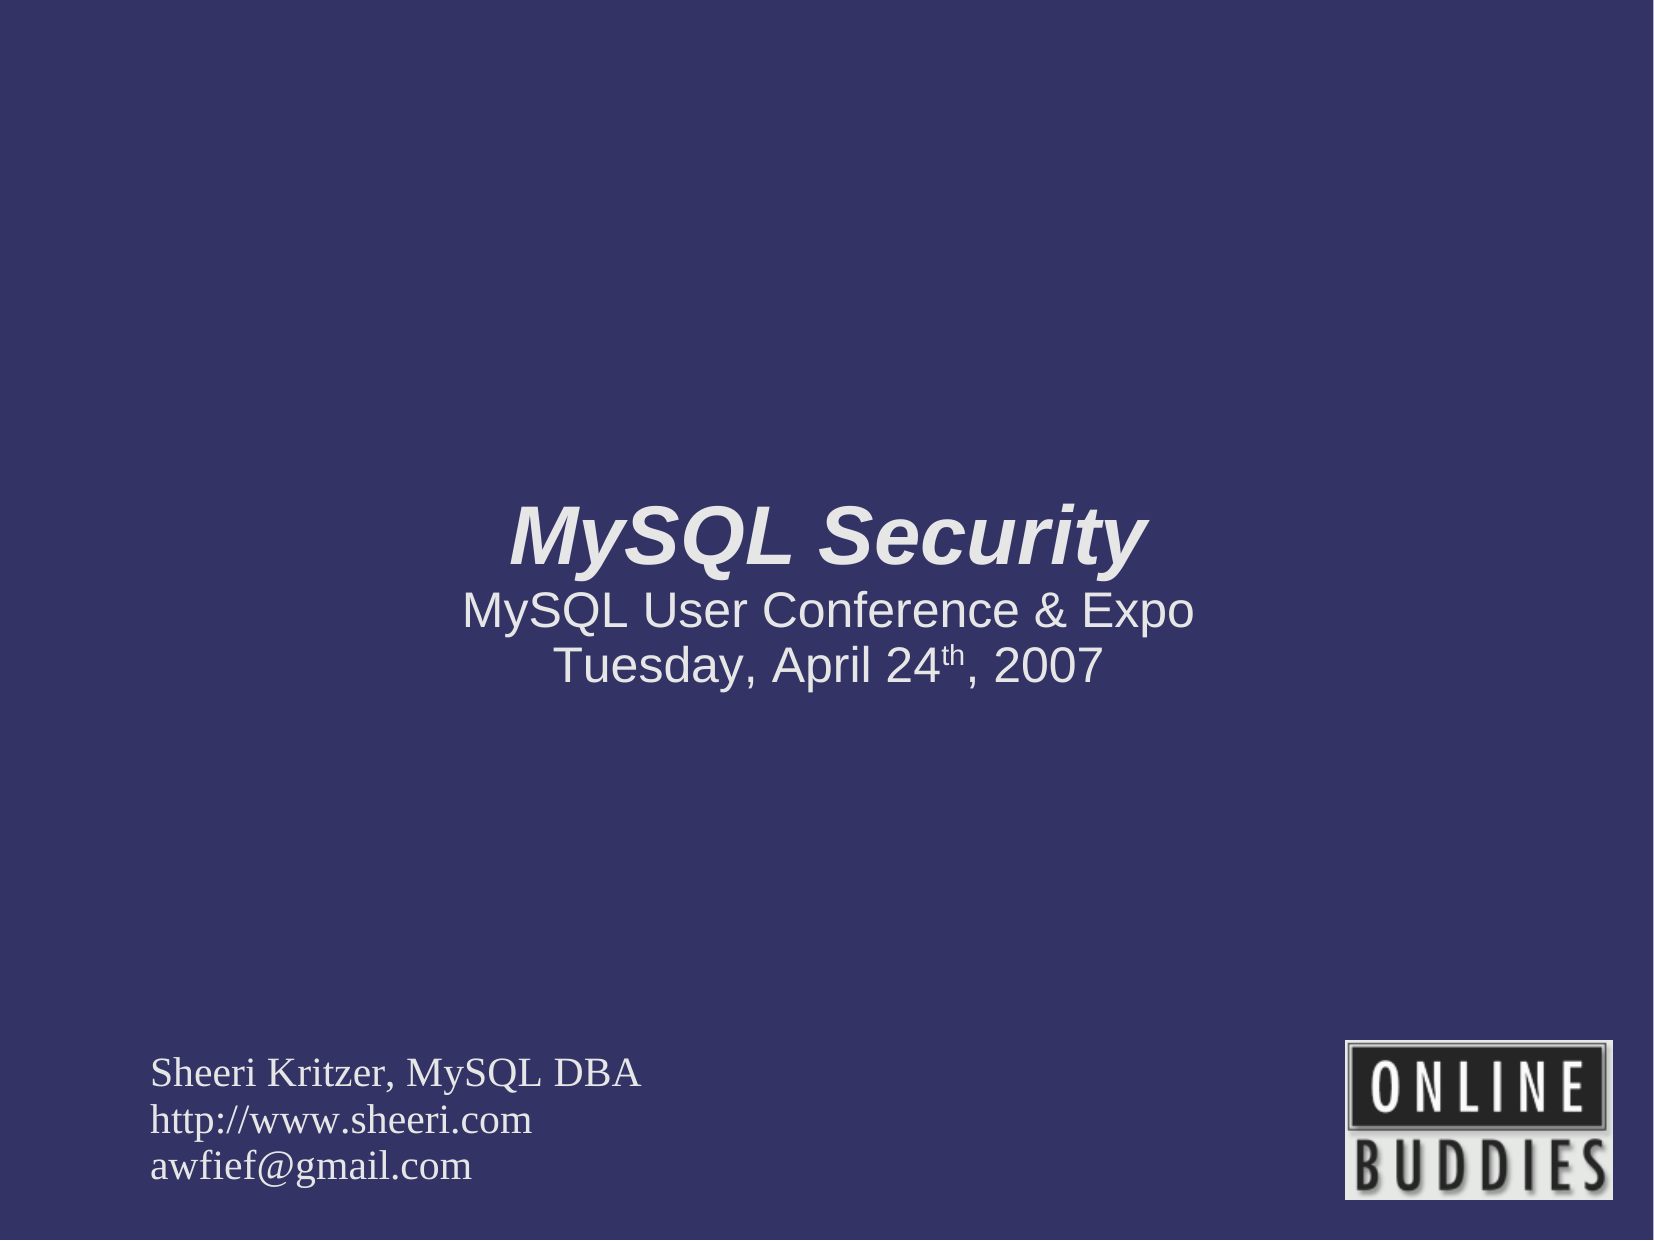

# MySQL Security MySQL User Conference & Expo Tuesday, April 24th, 2007
Sheeri Kritzer, MySQL DBA
http://www.sheeri.com
awfief@gmail.com